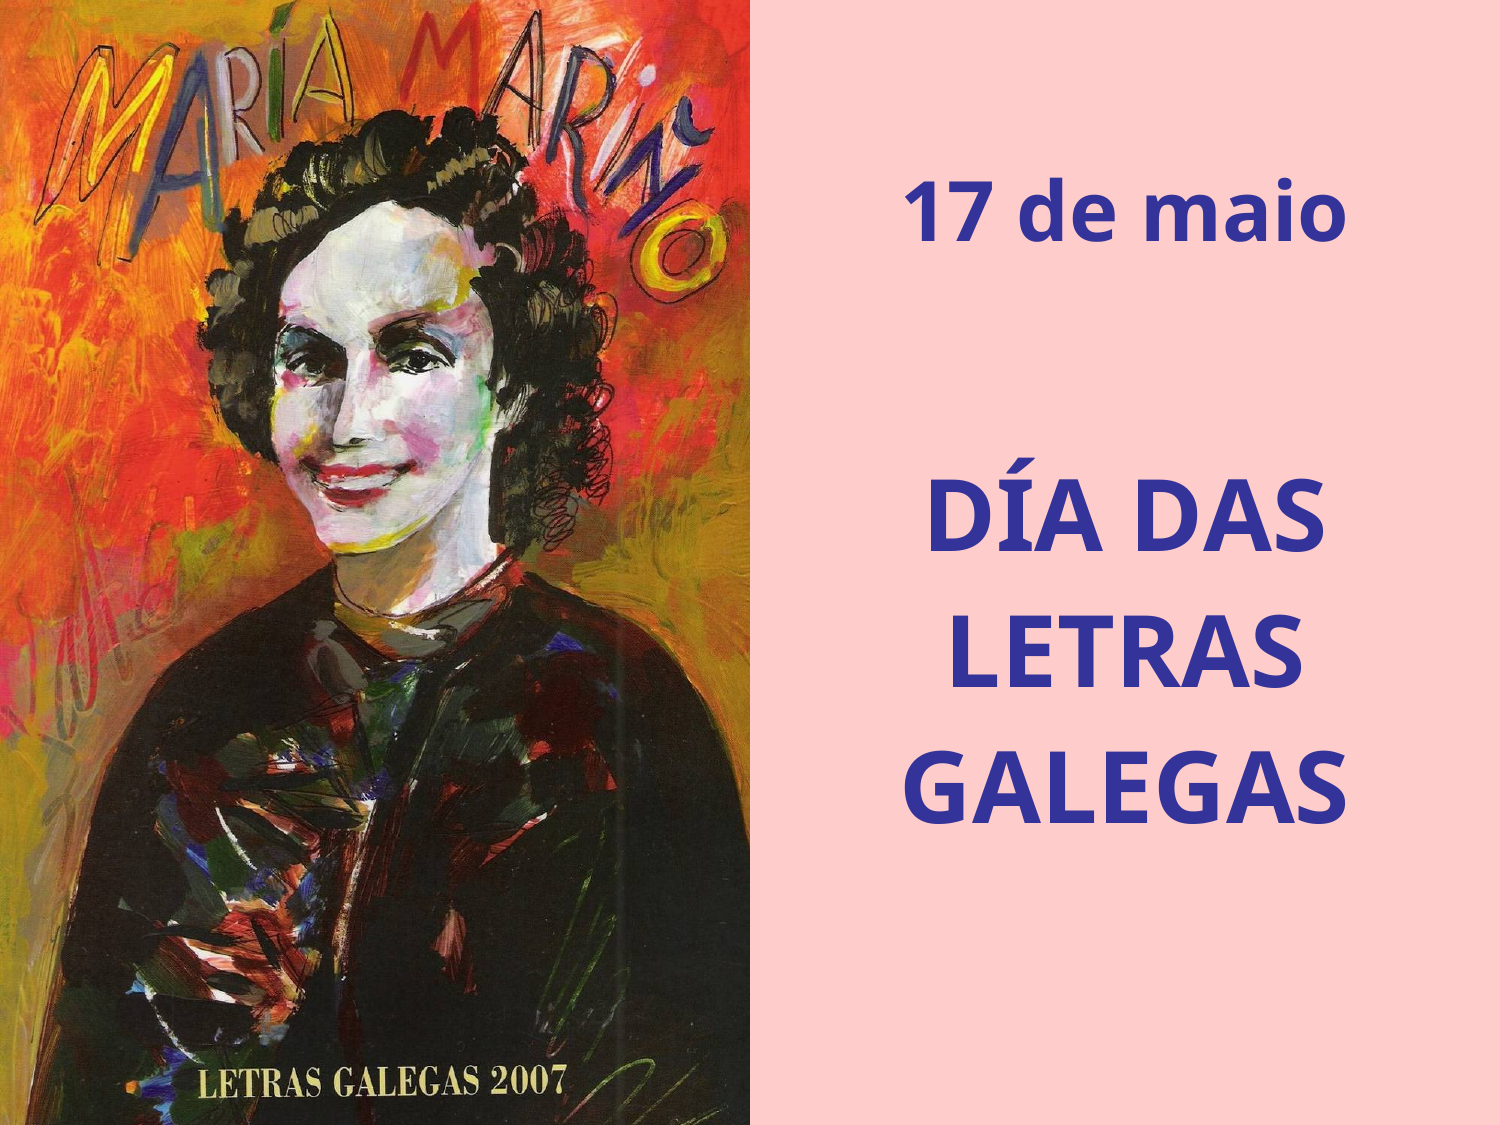

17 de maio
DÍA DAS LETRAS GALEGAS